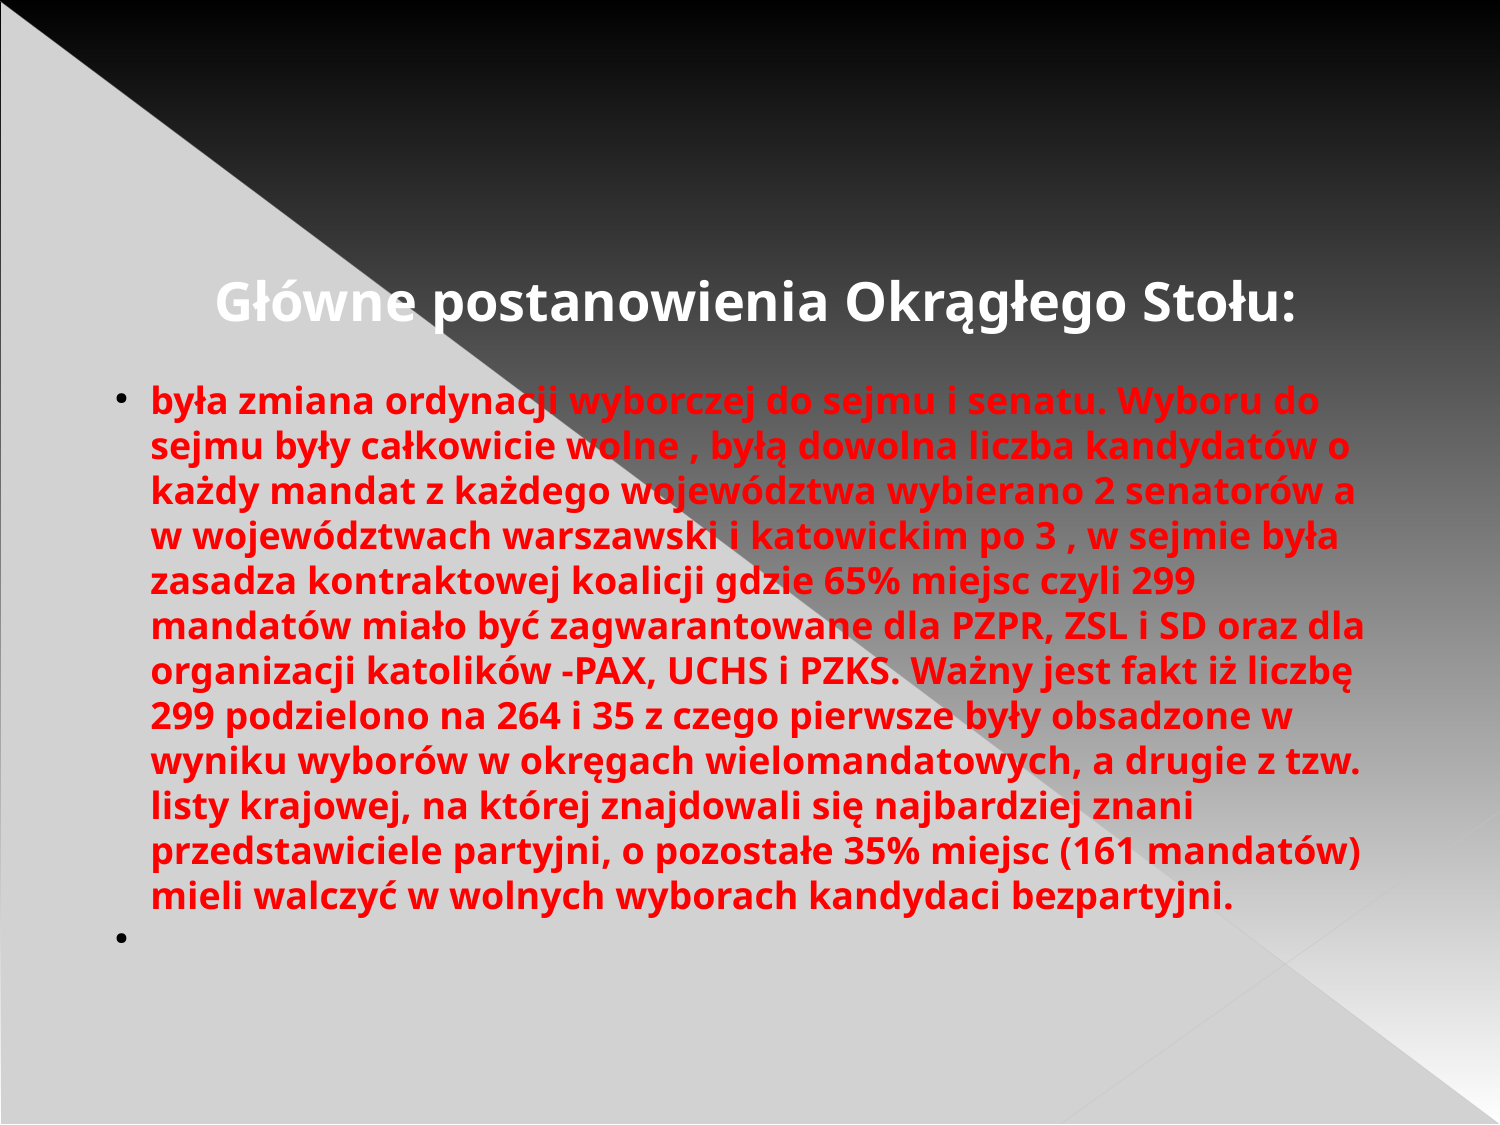

Główne postanowienia Okrągłego Stołu:
była zmiana ordynacji wyborczej do sejmu i senatu. Wyboru do sejmu były całkowicie wolne , byłą dowolna liczba kandydatów o każdy mandat z każdego województwa wybierano 2 senatorów a w województwach warszawski i katowickim po 3 , w sejmie była zasadza kontraktowej koalicji gdzie 65% miejsc czyli 299 mandatów miało być zagwarantowane dla PZPR, ZSL i SD oraz dla organizacji katolików -PAX, UCHS i PZKS. Ważny jest fakt iż liczbę 299 podzielono na 264 i 35 z czego pierwsze były obsadzone w wyniku wyborów w okręgach wielomandatowych, a drugie z tzw. listy krajowej, na której znajdowali się najbardziej znani przedstawiciele partyjni, o pozostałe 35% miejsc (161 mandatów) mieli walczyć w wolnych wyborach kandydaci bezpartyjni.